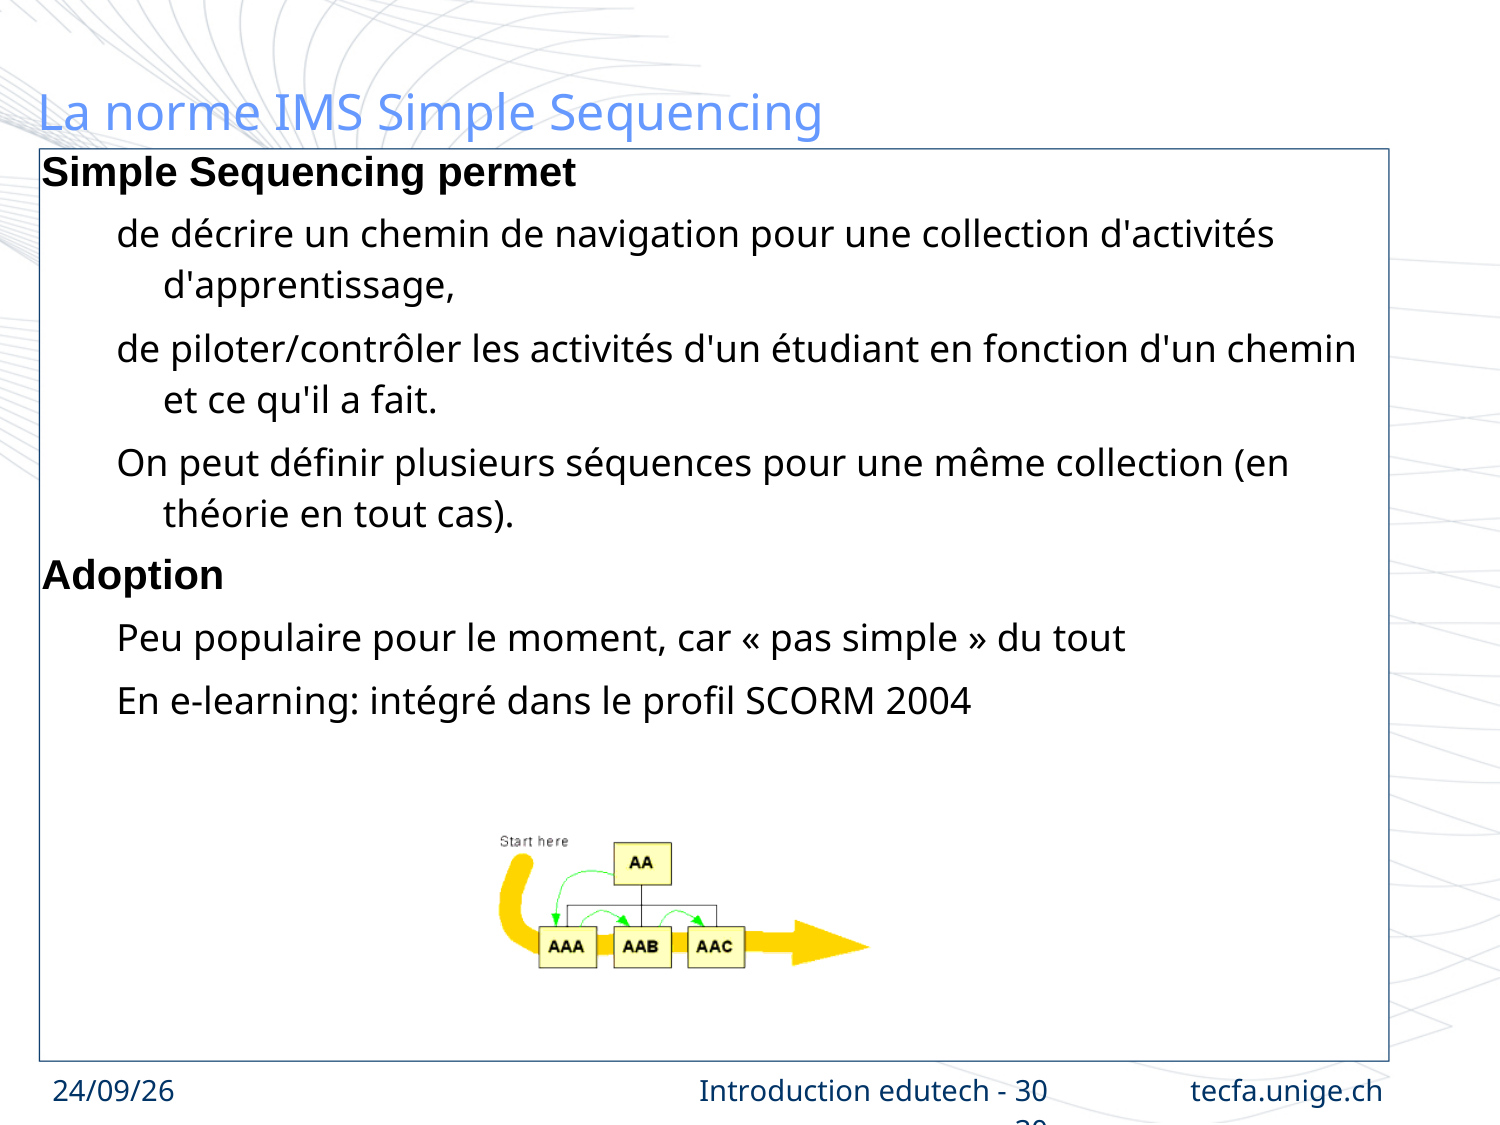

# La norme IMS Simple Sequencing
Simple Sequencing permet
de décrire un chemin de navigation pour une collection d'activités d'apprentissage,
de piloter/contrôler les activités d'un étudiant en fonction d'un chemin et ce qu'il a fait.
On peut définir plusieurs séquences pour une même collection (en théorie en tout cas).
Adoption
Peu populaire pour le moment, car « pas simple » du tout
En e-learning: intégré dans le profil SCORM 2004
30